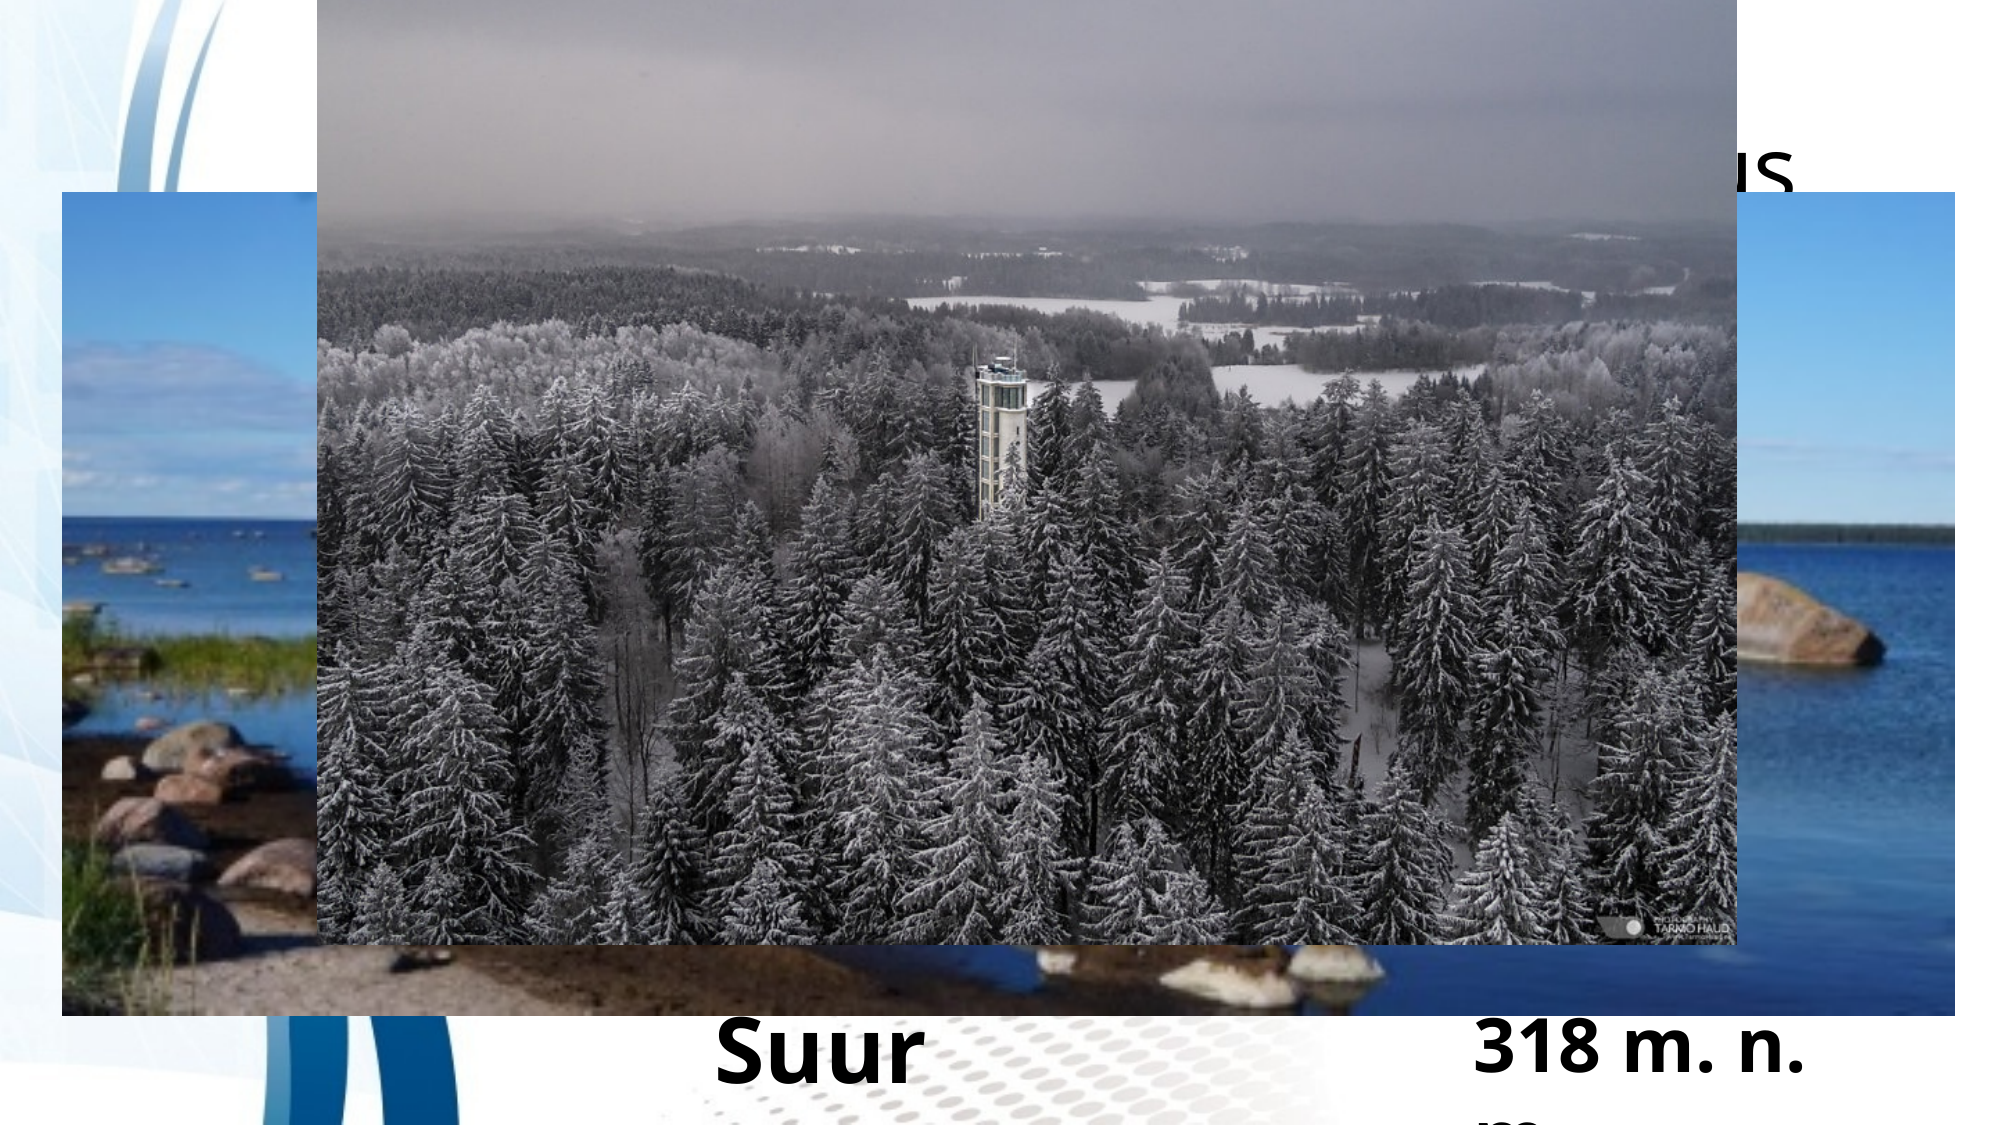

Peipus
# 24. 2. 1918
cca 45 000 km2
Saaremaa a Hiiumaa
20. 8. 1991
Suur Munamägi
318 m. n. m.